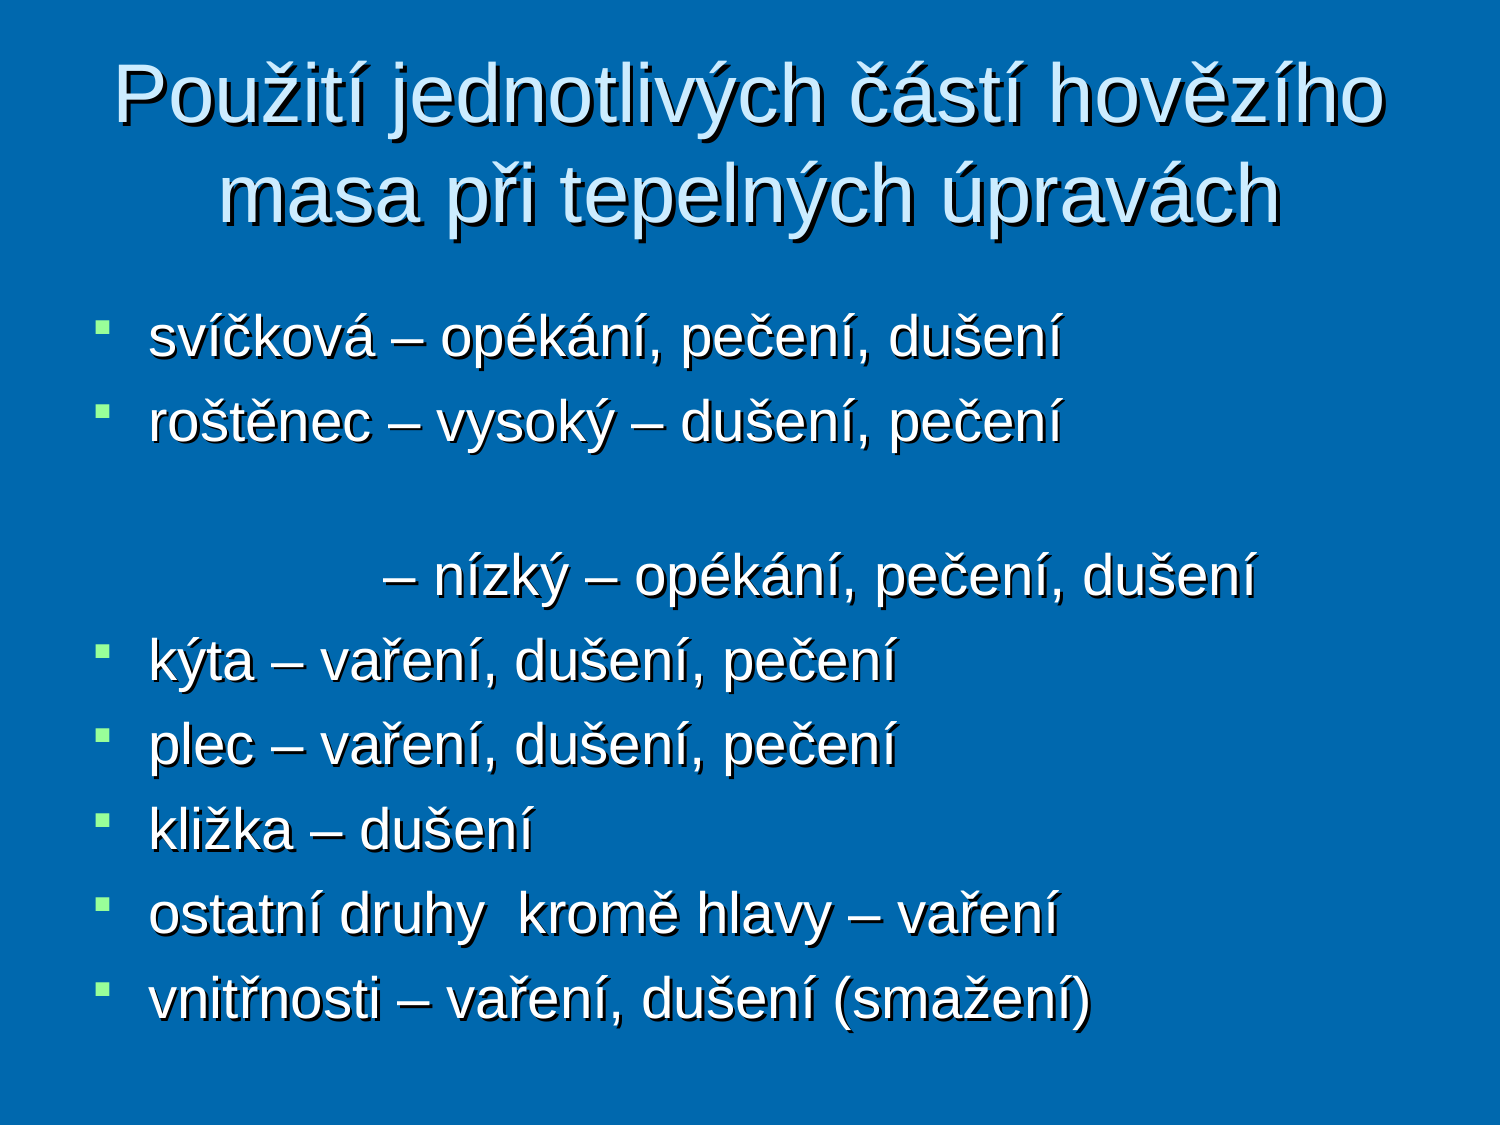

# Použití jednotlivých částí hovězího masa při tepelných úpravách
svíčková – opékání, pečení, dušení
roštěnec – vysoký – dušení, pečení
 – nízký – opékání, pečení, dušení
kýta – vaření, dušení, pečení
plec – vaření, dušení, pečení
kližka – dušení
ostatní druhy kromě hlavy – vaření
vnitřnosti – vaření, dušení (smažení)